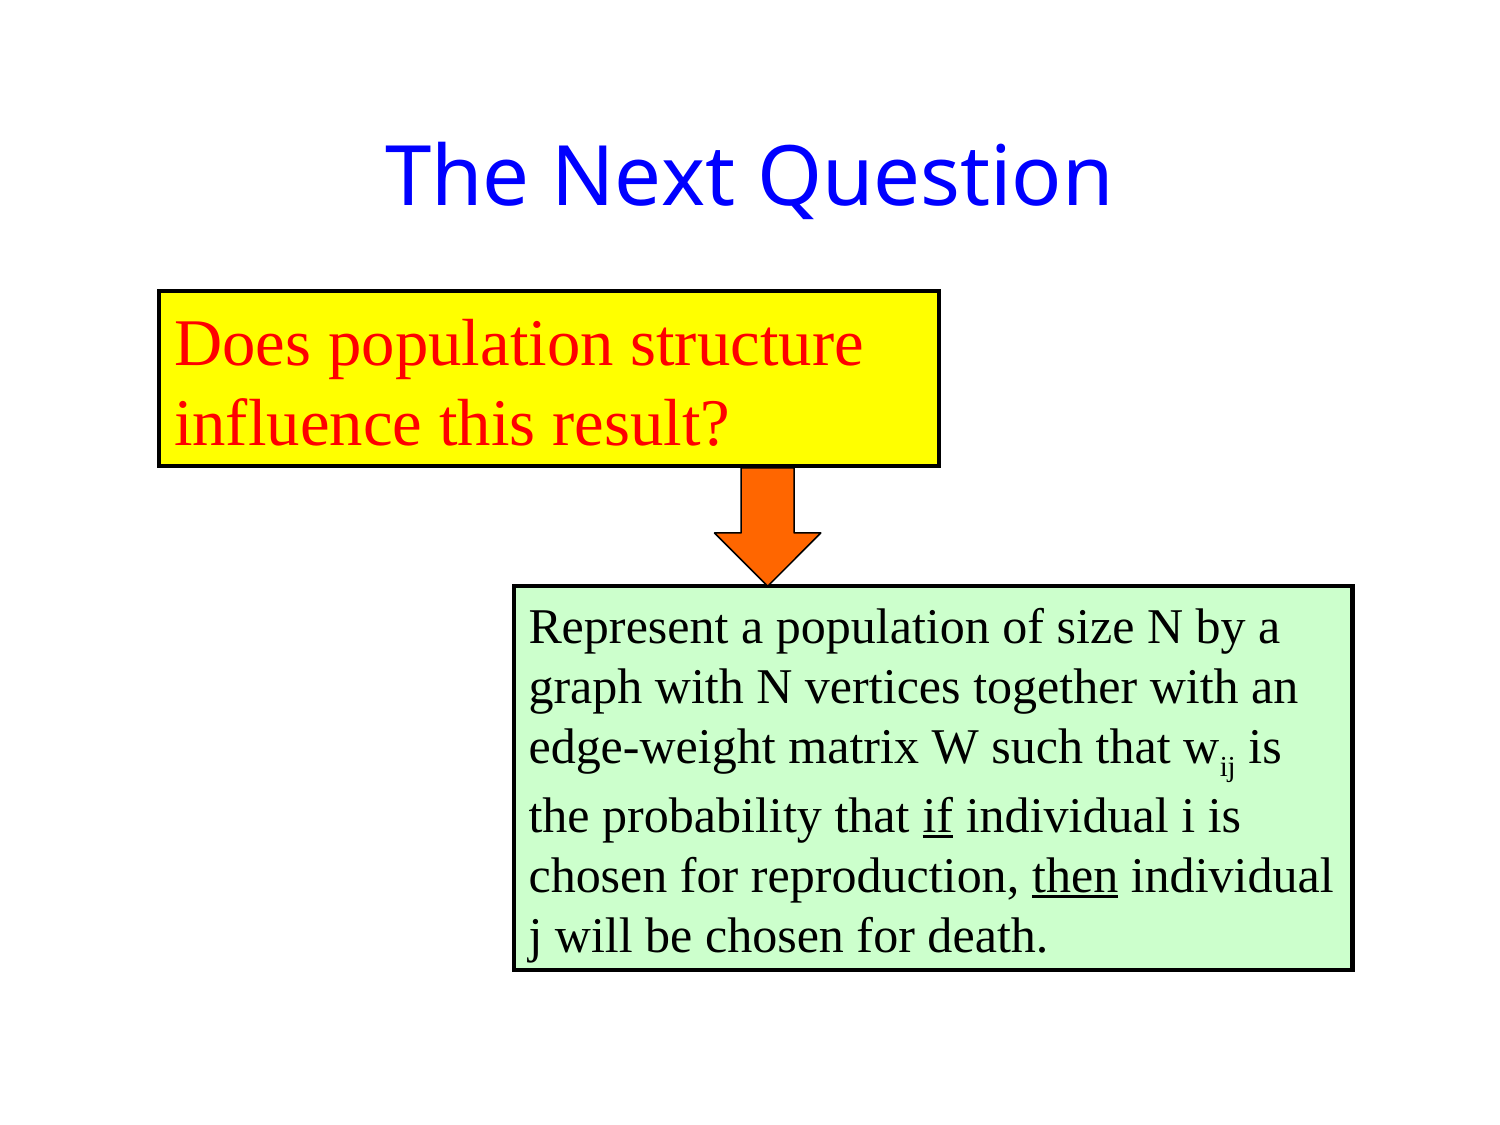

# The Next Question
Does population structure influence this result?
Represent a population of size N by a graph with N vertices together with an edge-weight matrix W such that wij is the probability that if individual i is chosen for reproduction, then individual j will be chosen for death.